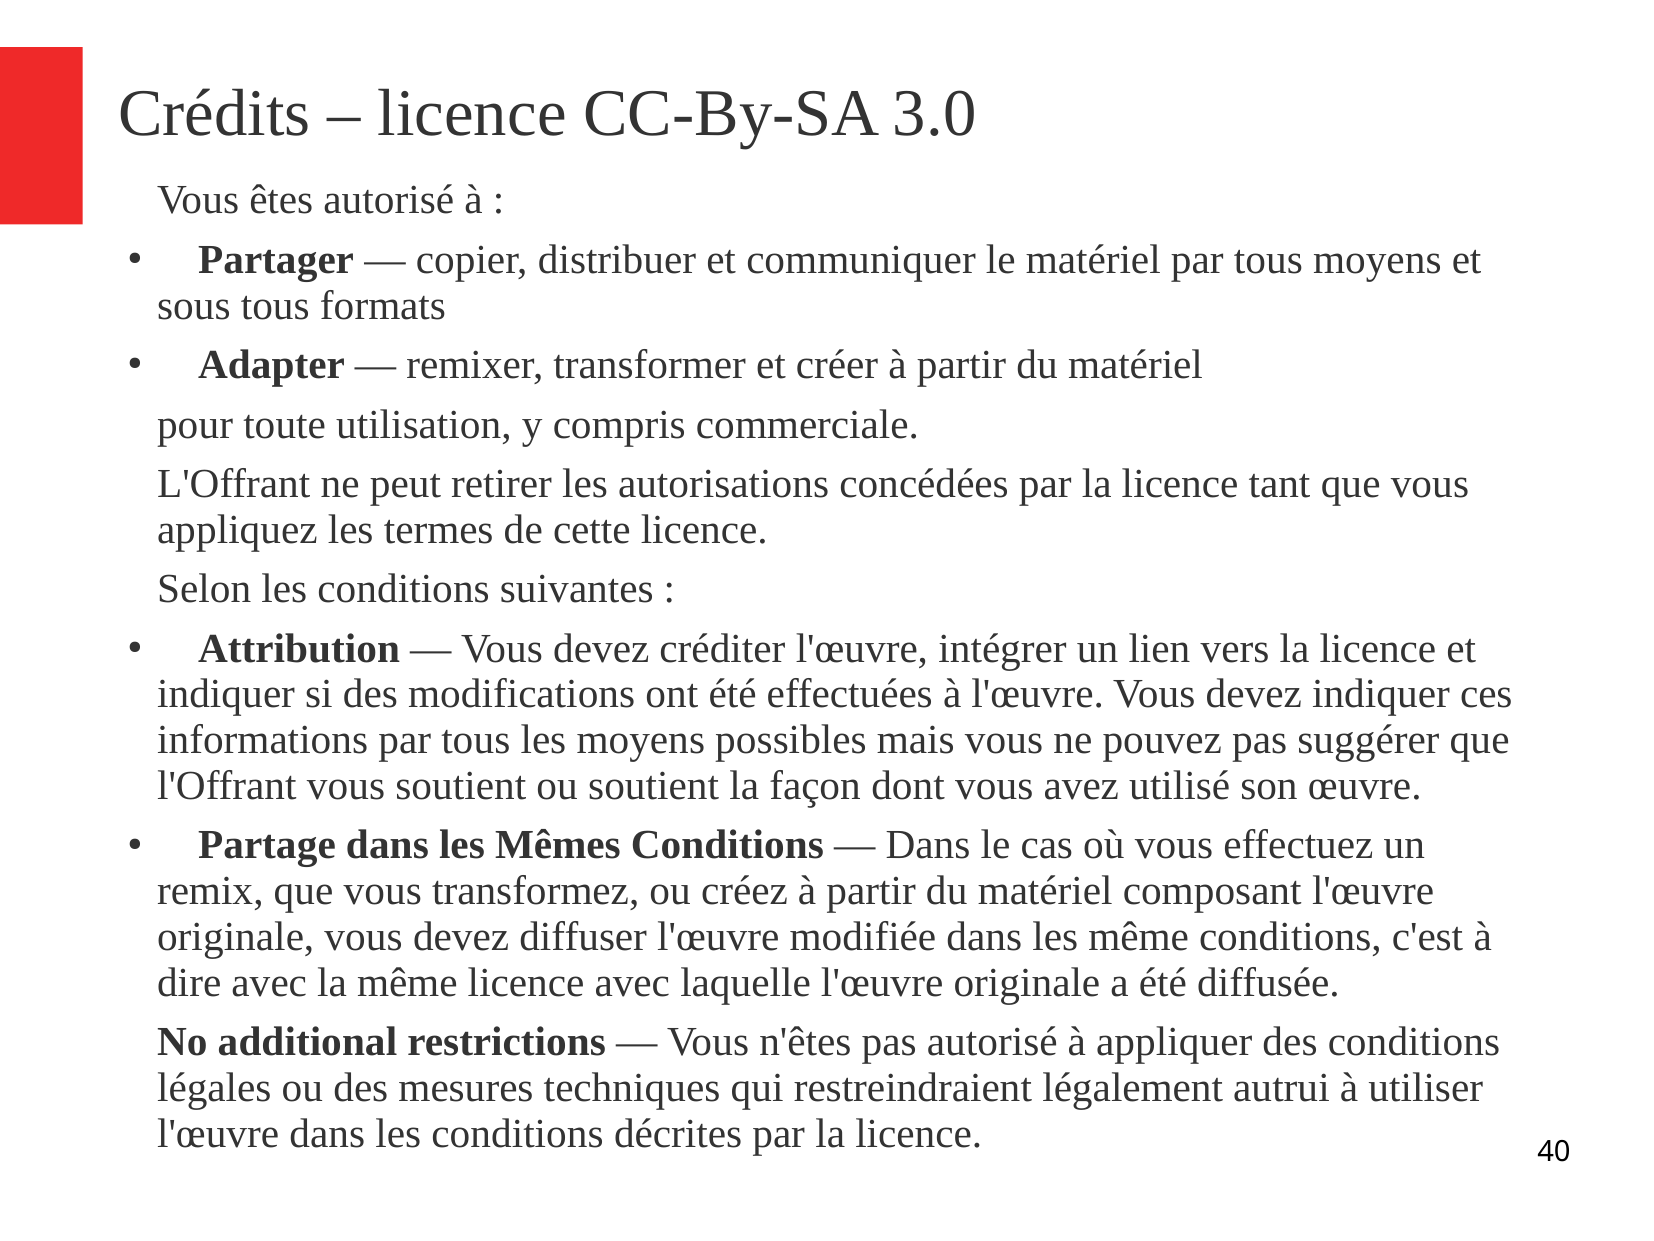

# Crédits – licence CC-By-SA 3.0
Vous êtes autorisé à :
 Partager — copier, distribuer et communiquer le matériel par tous moyens et sous tous formats
 Adapter — remixer, transformer et créer à partir du matériel
pour toute utilisation, y compris commerciale.
L'Offrant ne peut retirer les autorisations concédées par la licence tant que vous appliquez les termes de cette licence.
Selon les conditions suivantes :
 Attribution — Vous devez créditer l'œuvre, intégrer un lien vers la licence et indiquer si des modifications ont été effectuées à l'œuvre. Vous devez indiquer ces informations par tous les moyens possibles mais vous ne pouvez pas suggérer que l'Offrant vous soutient ou soutient la façon dont vous avez utilisé son œuvre.
 Partage dans les Mêmes Conditions — Dans le cas où vous effectuez un remix, que vous transformez, ou créez à partir du matériel composant l'œuvre originale, vous devez diffuser l'œuvre modifiée dans les même conditions, c'est à dire avec la même licence avec laquelle l'œuvre originale a été diffusée.
No additional restrictions — Vous n'êtes pas autorisé à appliquer des conditions légales ou des mesures techniques qui restreindraient légalement autrui à utiliser l'œuvre dans les conditions décrites par la licence.
40